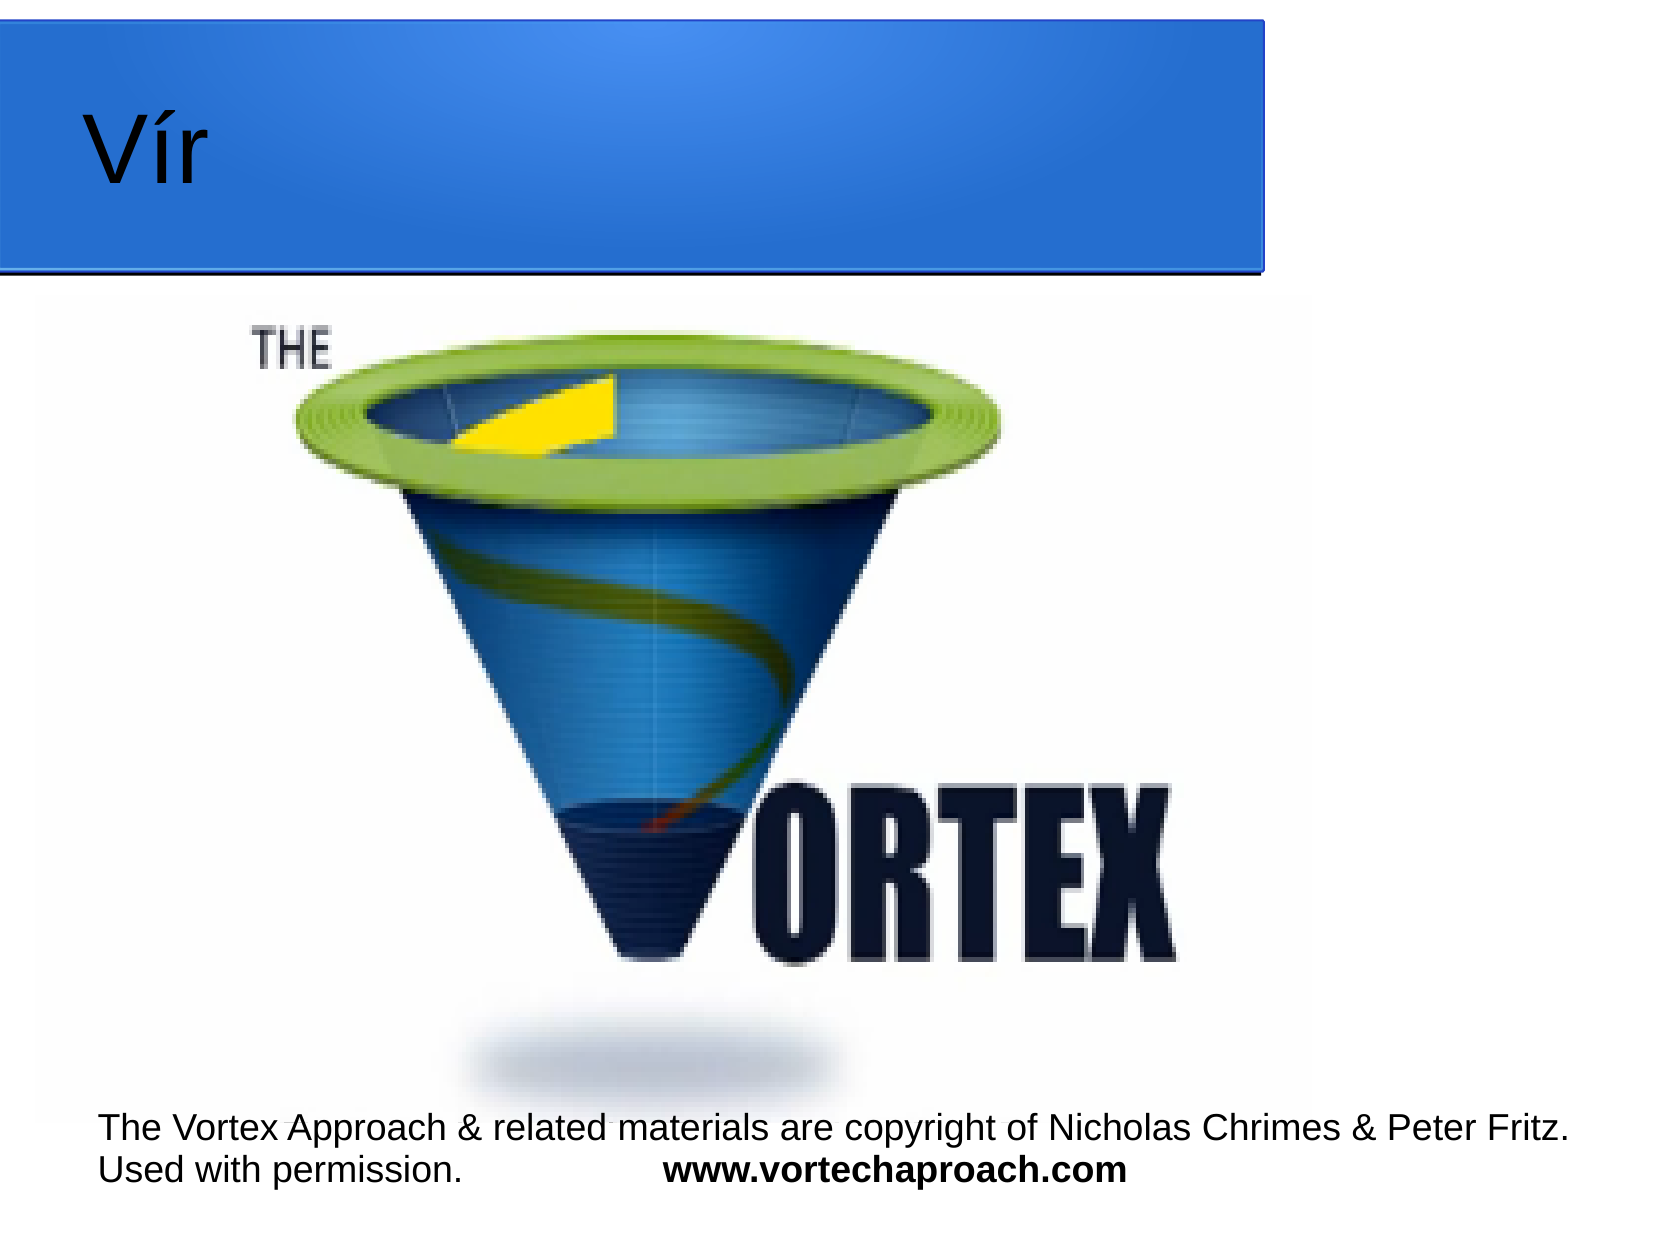

# Vír
The Vortex Approach & related materials are copyright of Nicholas Chrimes & Peter Fritz.
Used with permission. www.vortechaproach.com